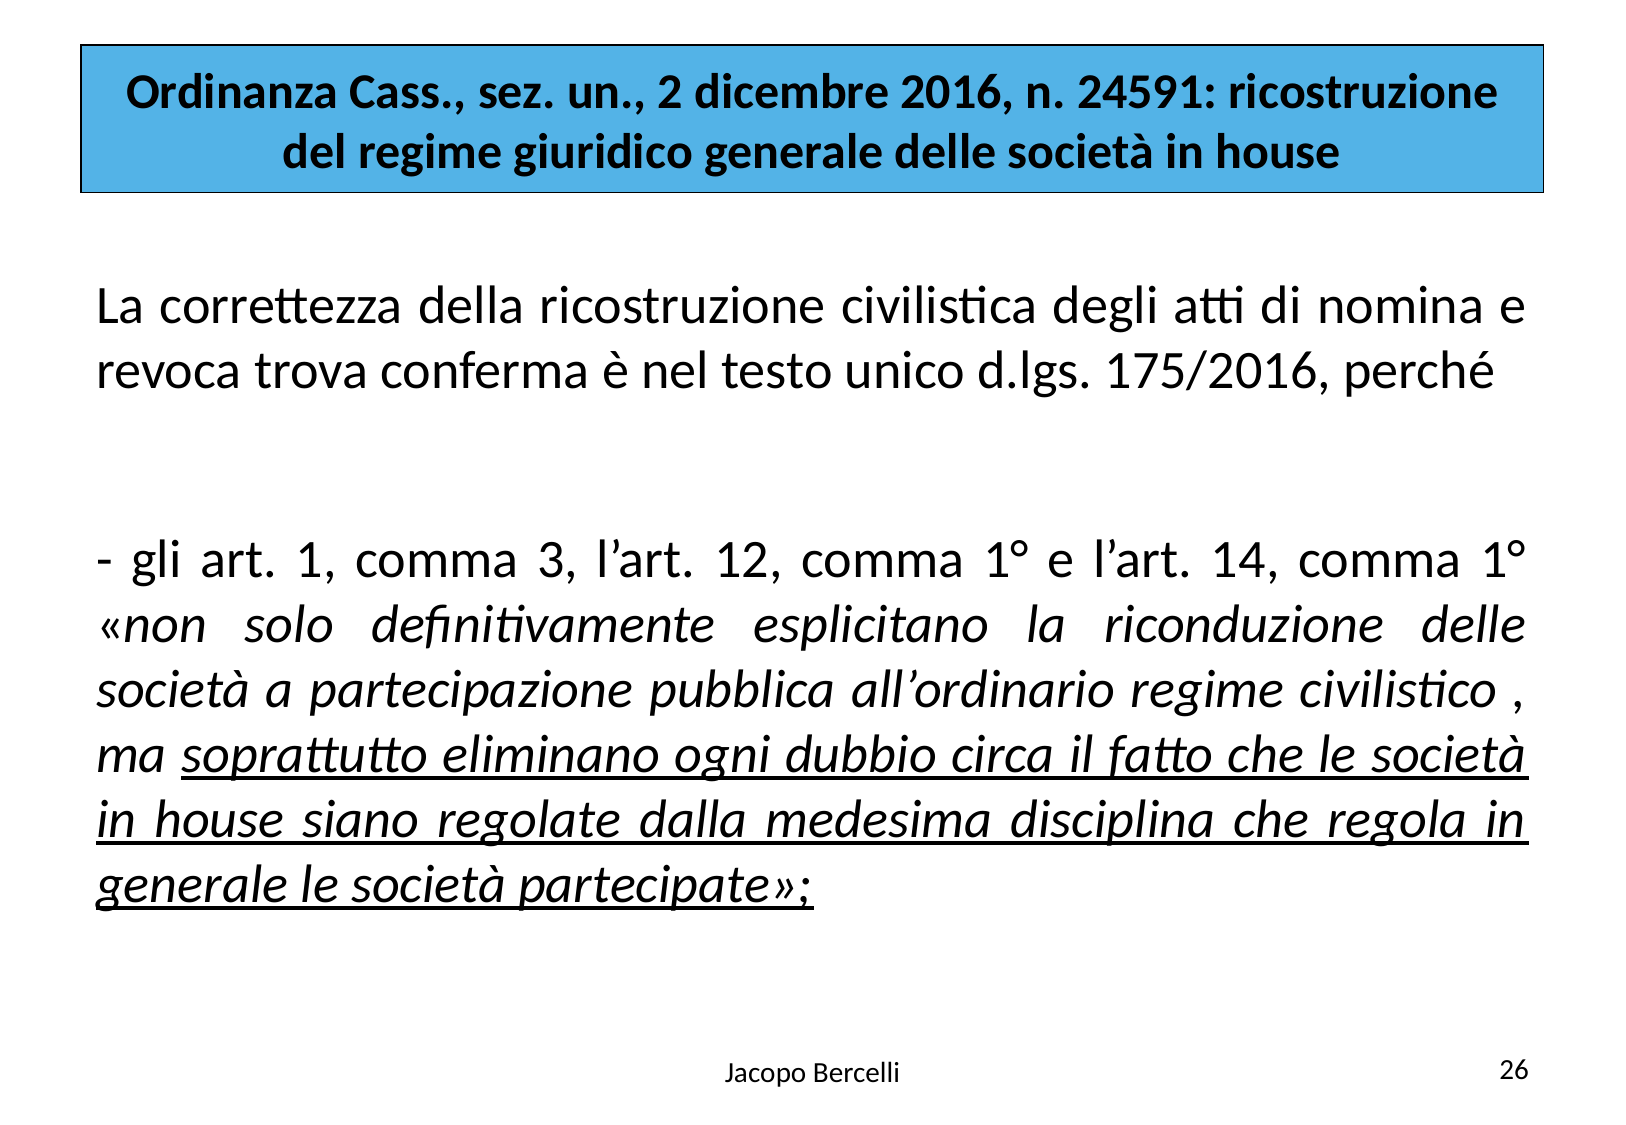

# Ordinanza Cass., sez. un., 2 dicembre 2016, n. 24591: ricostruzione del regime giuridico generale delle società in house
La correttezza della ricostruzione civilistica degli atti di nomina e revoca trova conferma è nel testo unico d.lgs. 175/2016, perché
- gli art. 1, comma 3, l’art. 12, comma 1° e l’art. 14, comma 1° «non solo definitivamente esplicitano la riconduzione delle società a partecipazione pubblica all’ordinario regime civilistico , ma soprattutto eliminano ogni dubbio circa il fatto che le società in house siano regolate dalla medesima disciplina che regola in generale le società partecipate»;
Jacopo Bercelli